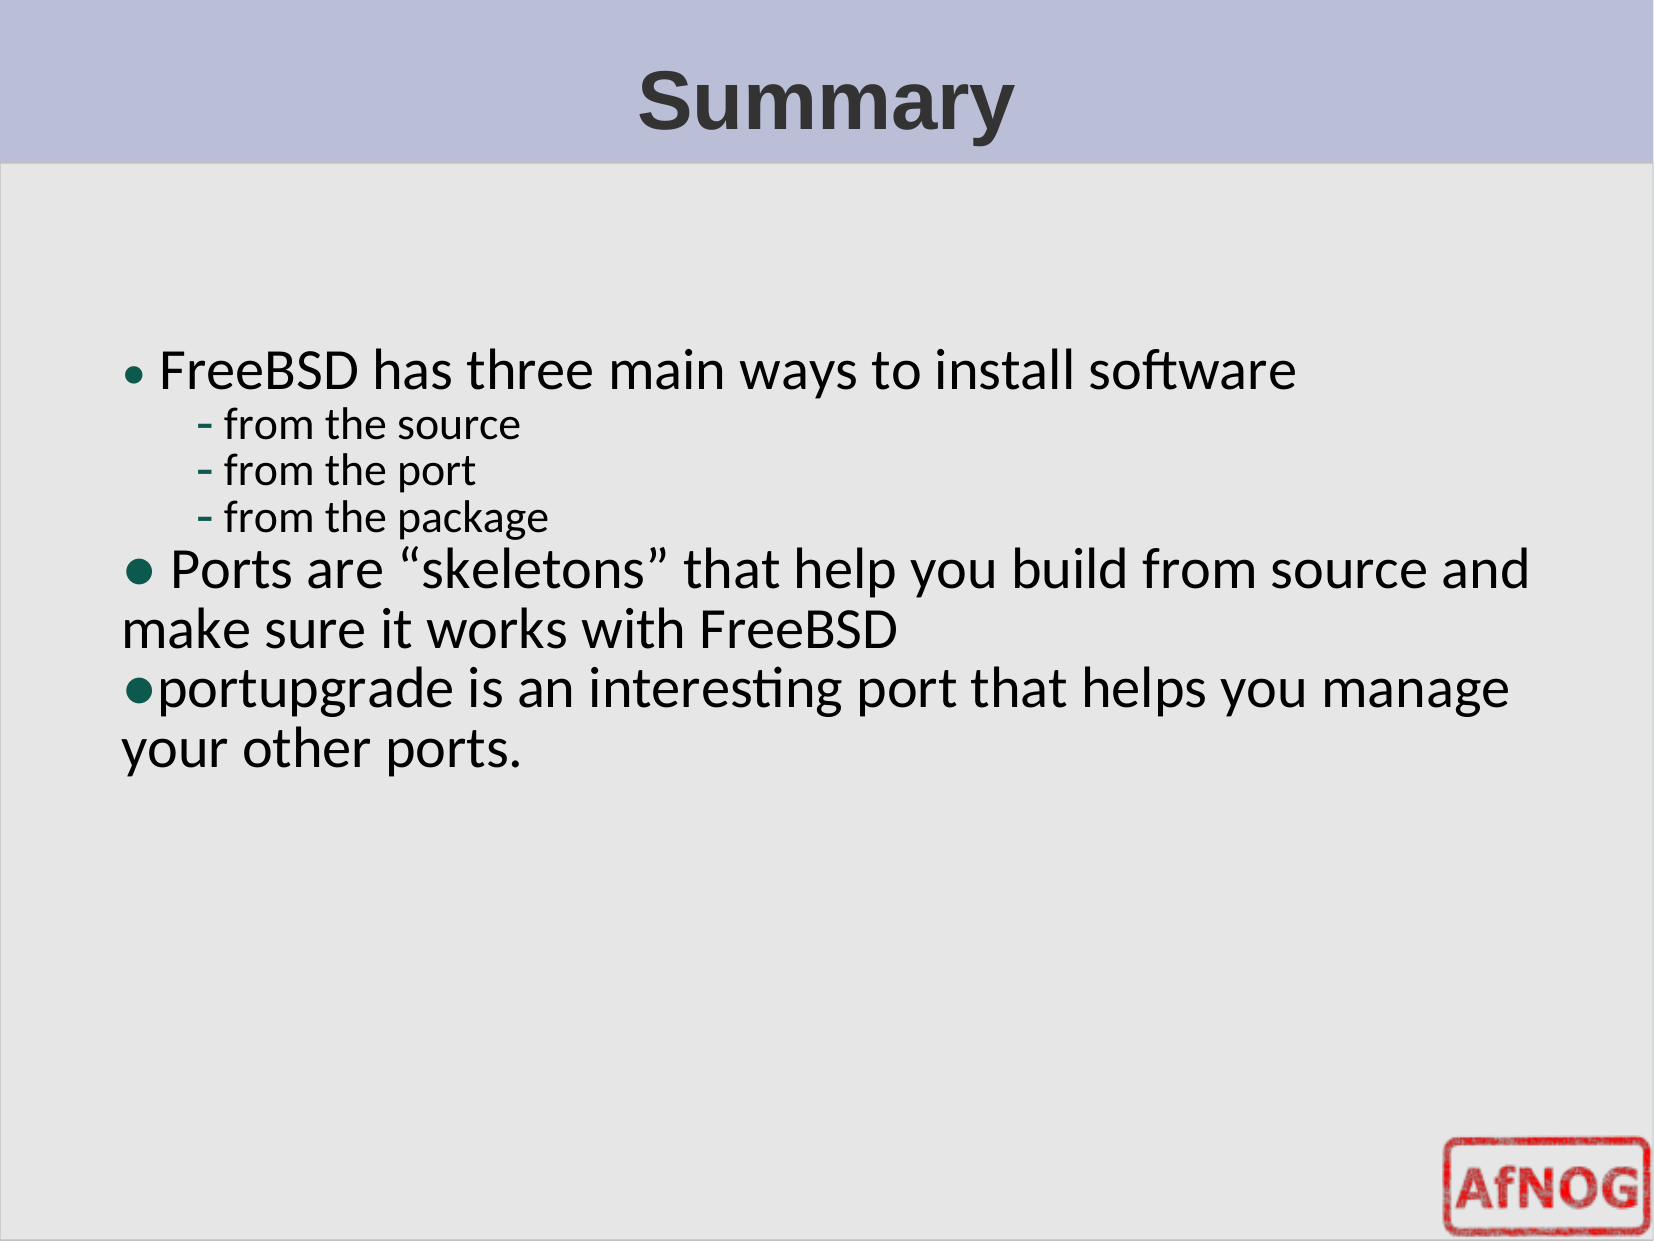

# Summary
 FreeBSD has three main ways to install software
 from the source
 from the port
 from the package
 Ports are “skeletons” that help you build from source and make sure it works with FreeBSD
portupgrade is an interesting port that helps you manage your other ports.